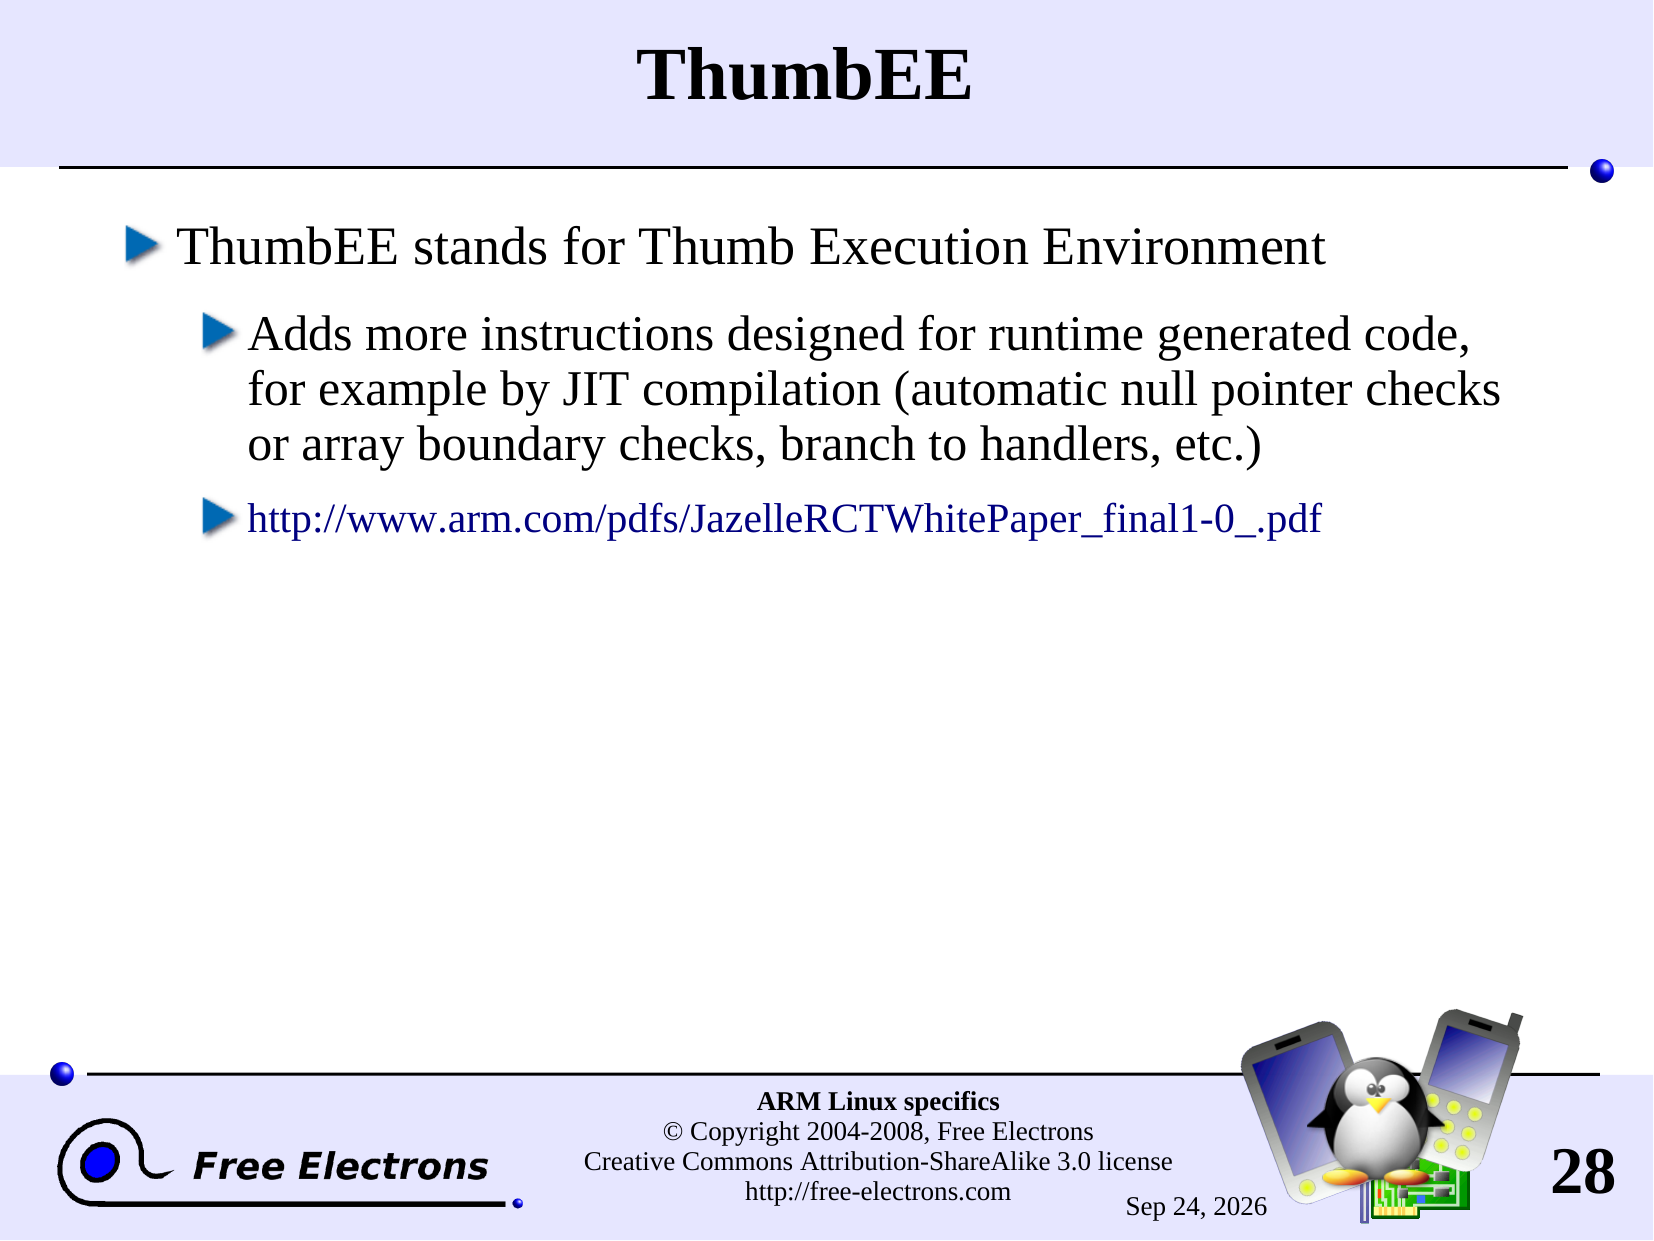

# ThumbEE
ThumbEE stands for Thumb Execution Environment
Adds more instructions designed for runtime generated code, for example by JIT compilation (automatic null pointer checks or array boundary checks, branch to handlers, etc.)
http://www.arm.com/pdfs/JazelleRCTWhitePaper_final1-0_.pdf